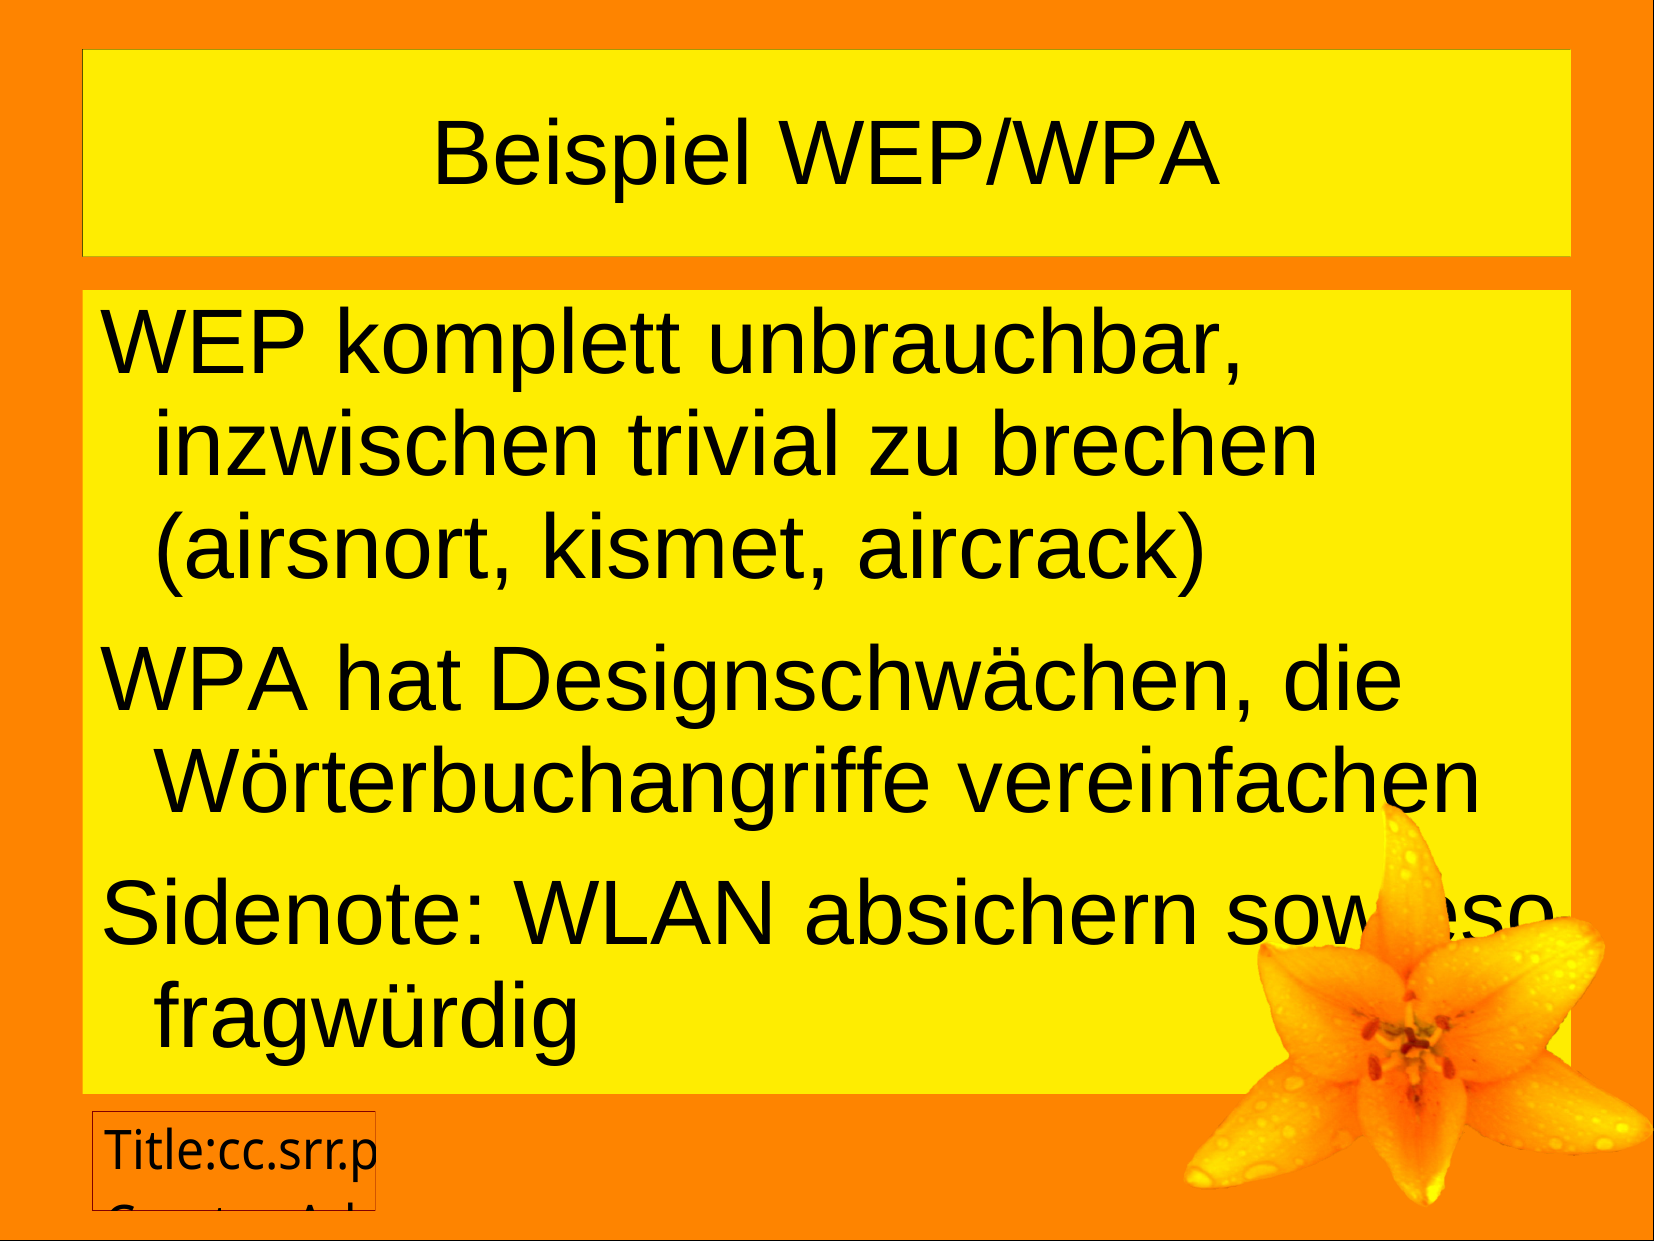

# Beispiel WEP/WPA
WEP komplett unbrauchbar, inzwischen trivial zu brechen (airsnort, kismet, aircrack)
WPA hat Designschwächen, die Wörterbuchangriffe vereinfachen
Sidenote: WLAN absichern sowieso fragwürdig